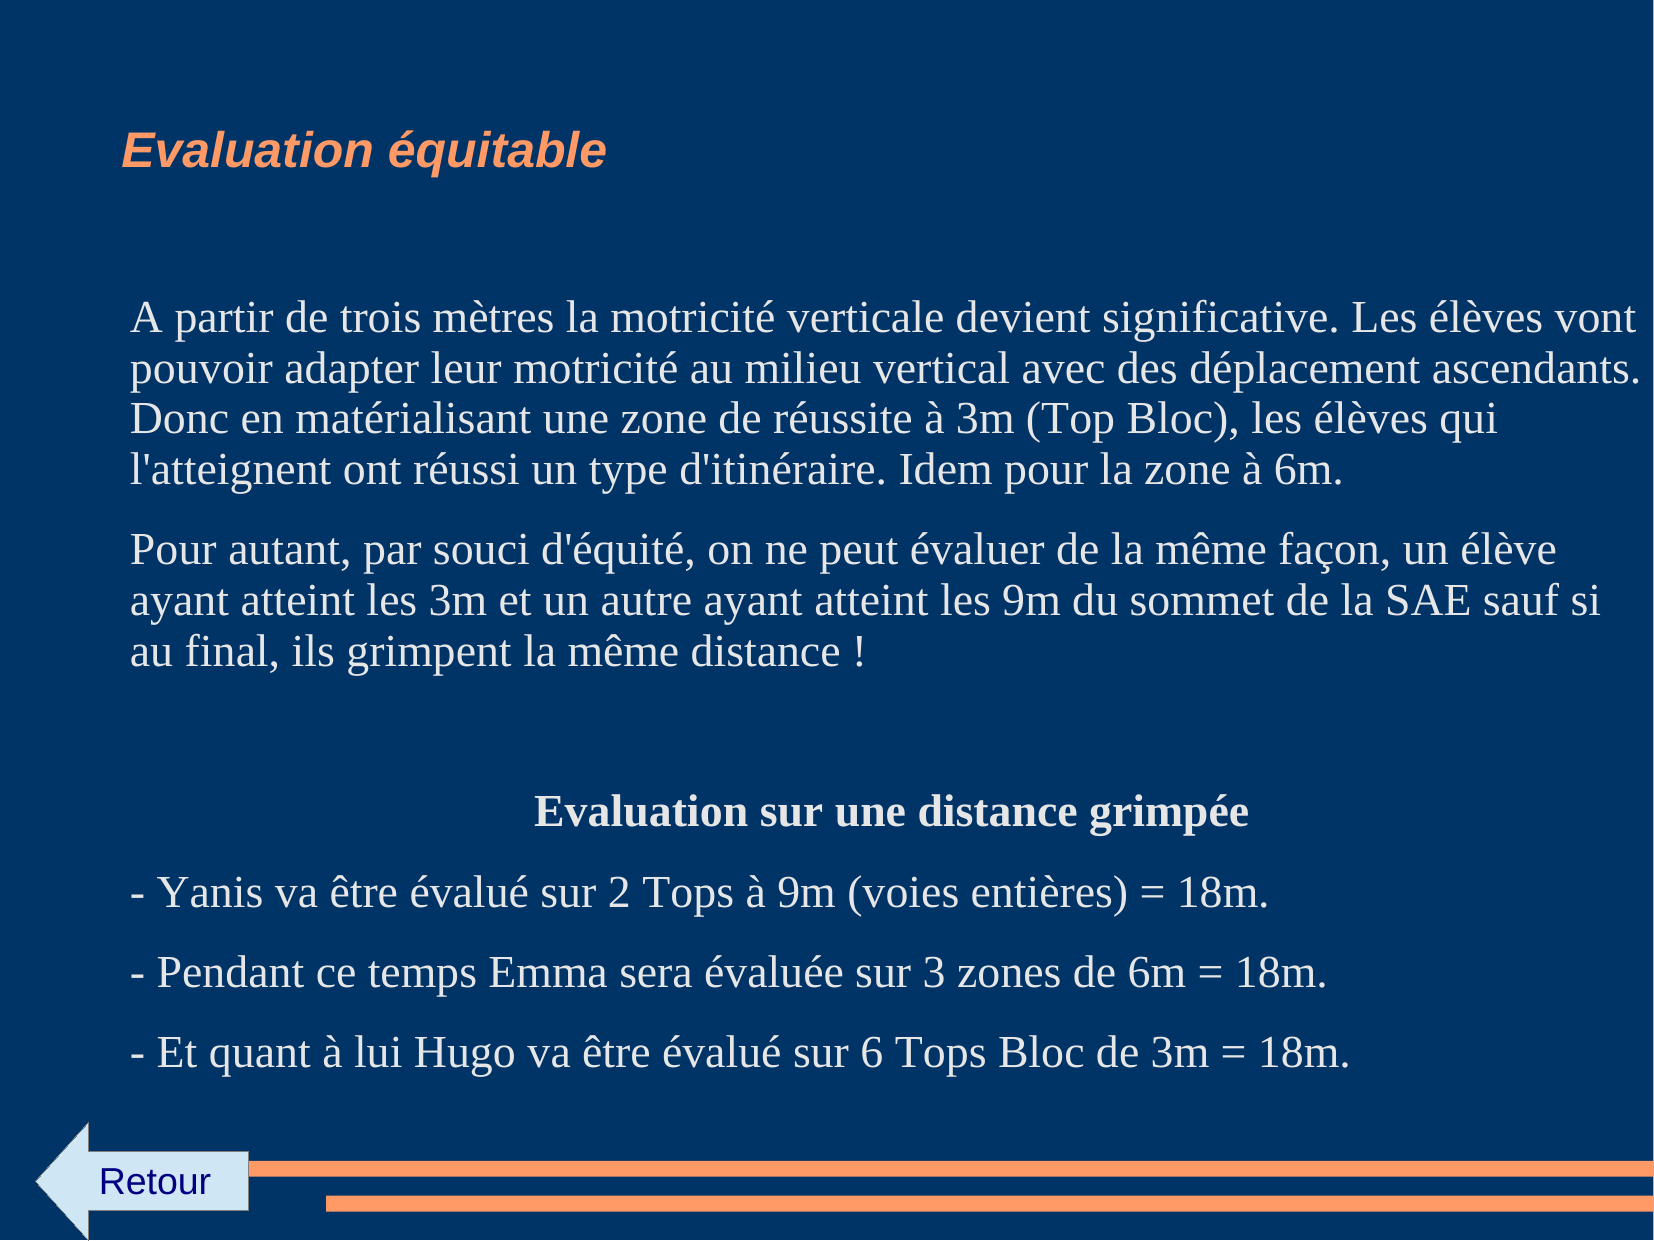

# Evaluation équitable
A partir de trois mètres la motricité verticale devient significative. Les élèves vont pouvoir adapter leur motricité au milieu vertical avec des déplacement ascendants. Donc en matérialisant une zone de réussite à 3m (Top Bloc), les élèves qui l'atteignent ont réussi un type d'itinéraire. Idem pour la zone à 6m.
Pour autant, par souci d'équité, on ne peut évaluer de la même façon, un élève ayant atteint les 3m et un autre ayant atteint les 9m du sommet de la SAE sauf si au final, ils grimpent la même distance !
Evaluation sur une distance grimpée
- Yanis va être évalué sur 2 Tops à 9m (voies entières) = 18m.
- Pendant ce temps Emma sera évaluée sur 3 zones de 6m = 18m.
- Et quant à lui Hugo va être évalué sur 6 Tops Bloc de 3m = 18m.
Retour